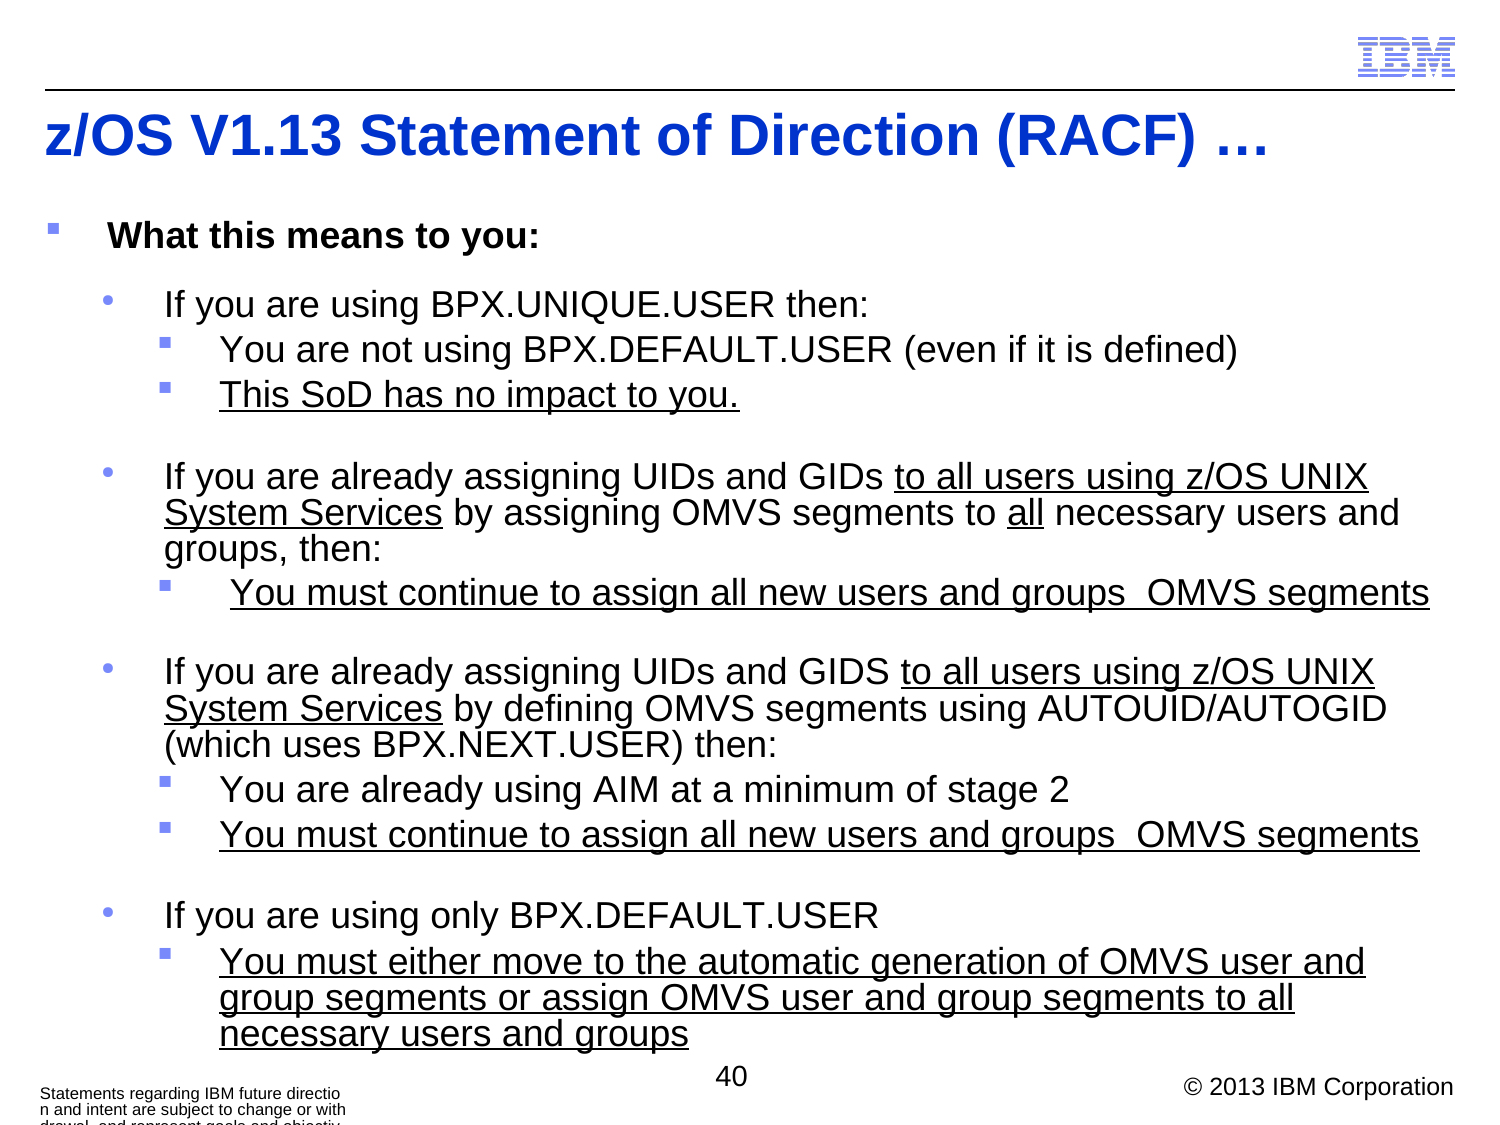

# z/OS V1.13 Statement of Direction (RACF) …
What this means to you:
If you are using BPX.UNIQUE.USER then:
You are not using BPX.DEFAULT.USER (even if it is defined)
This SoD has no impact to you.
If you are already assigning UIDs and GIDs to all users using z/OS UNIX System Services by assigning OMVS segments to all necessary users and groups, then:
 You must continue to assign all new users and groups OMVS segments
If you are already assigning UIDs and GIDS to all users using z/OS UNIX System Services by defining OMVS segments using AUTOUID/AUTOGID (which uses BPX.NEXT.USER) then:
You are already using AIM at a minimum of stage 2
You must continue to assign all new users and groups OMVS segments
If you are using only BPX.DEFAULT.USER
You must either move to the automatic generation of OMVS user and group segments or assign OMVS user and group segments to all necessary users and groups
40
Statements regarding IBM future direction and intent are subject to change or withdrawal, and represent goals and objectives only.